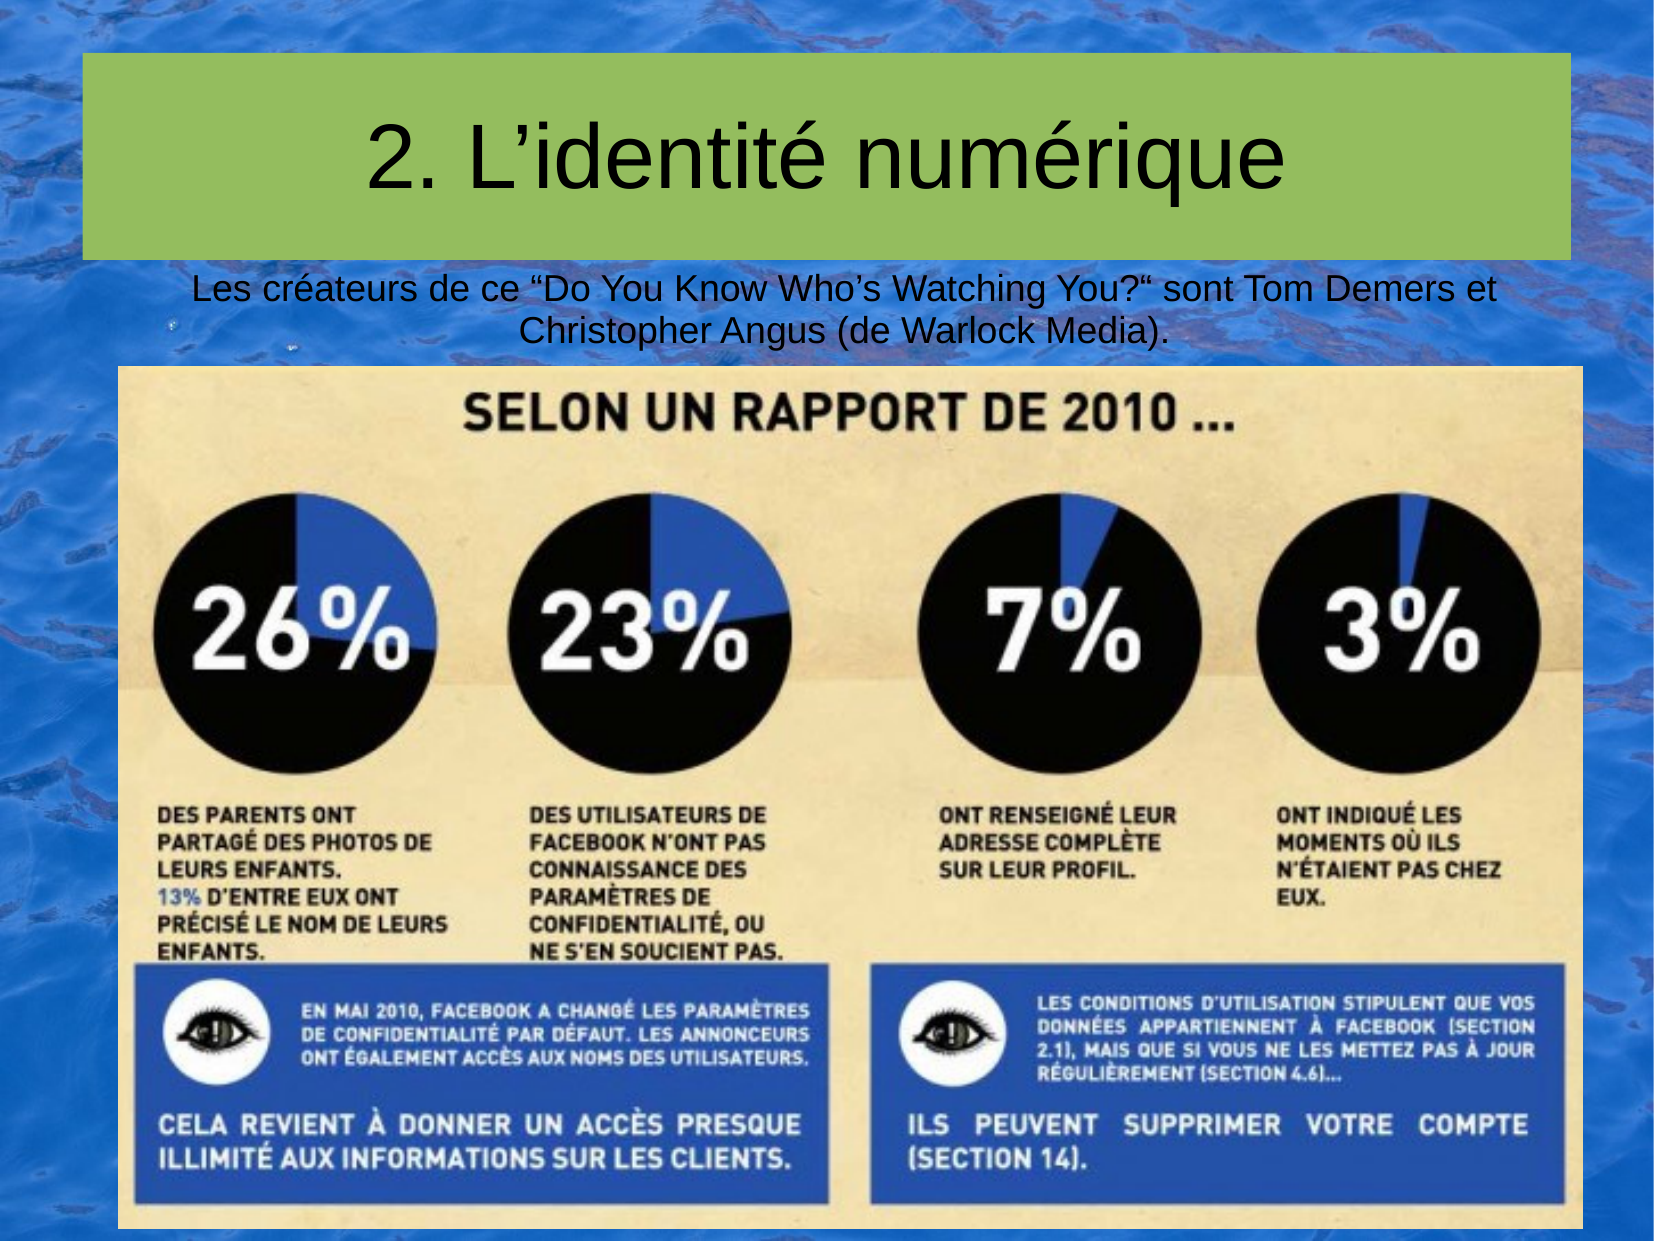

# 2. L’identité numérique
Les créateurs de ce “Do You Know Who’s Watching You?“ sont Tom Demers et Christopher Angus (de Warlock Media).